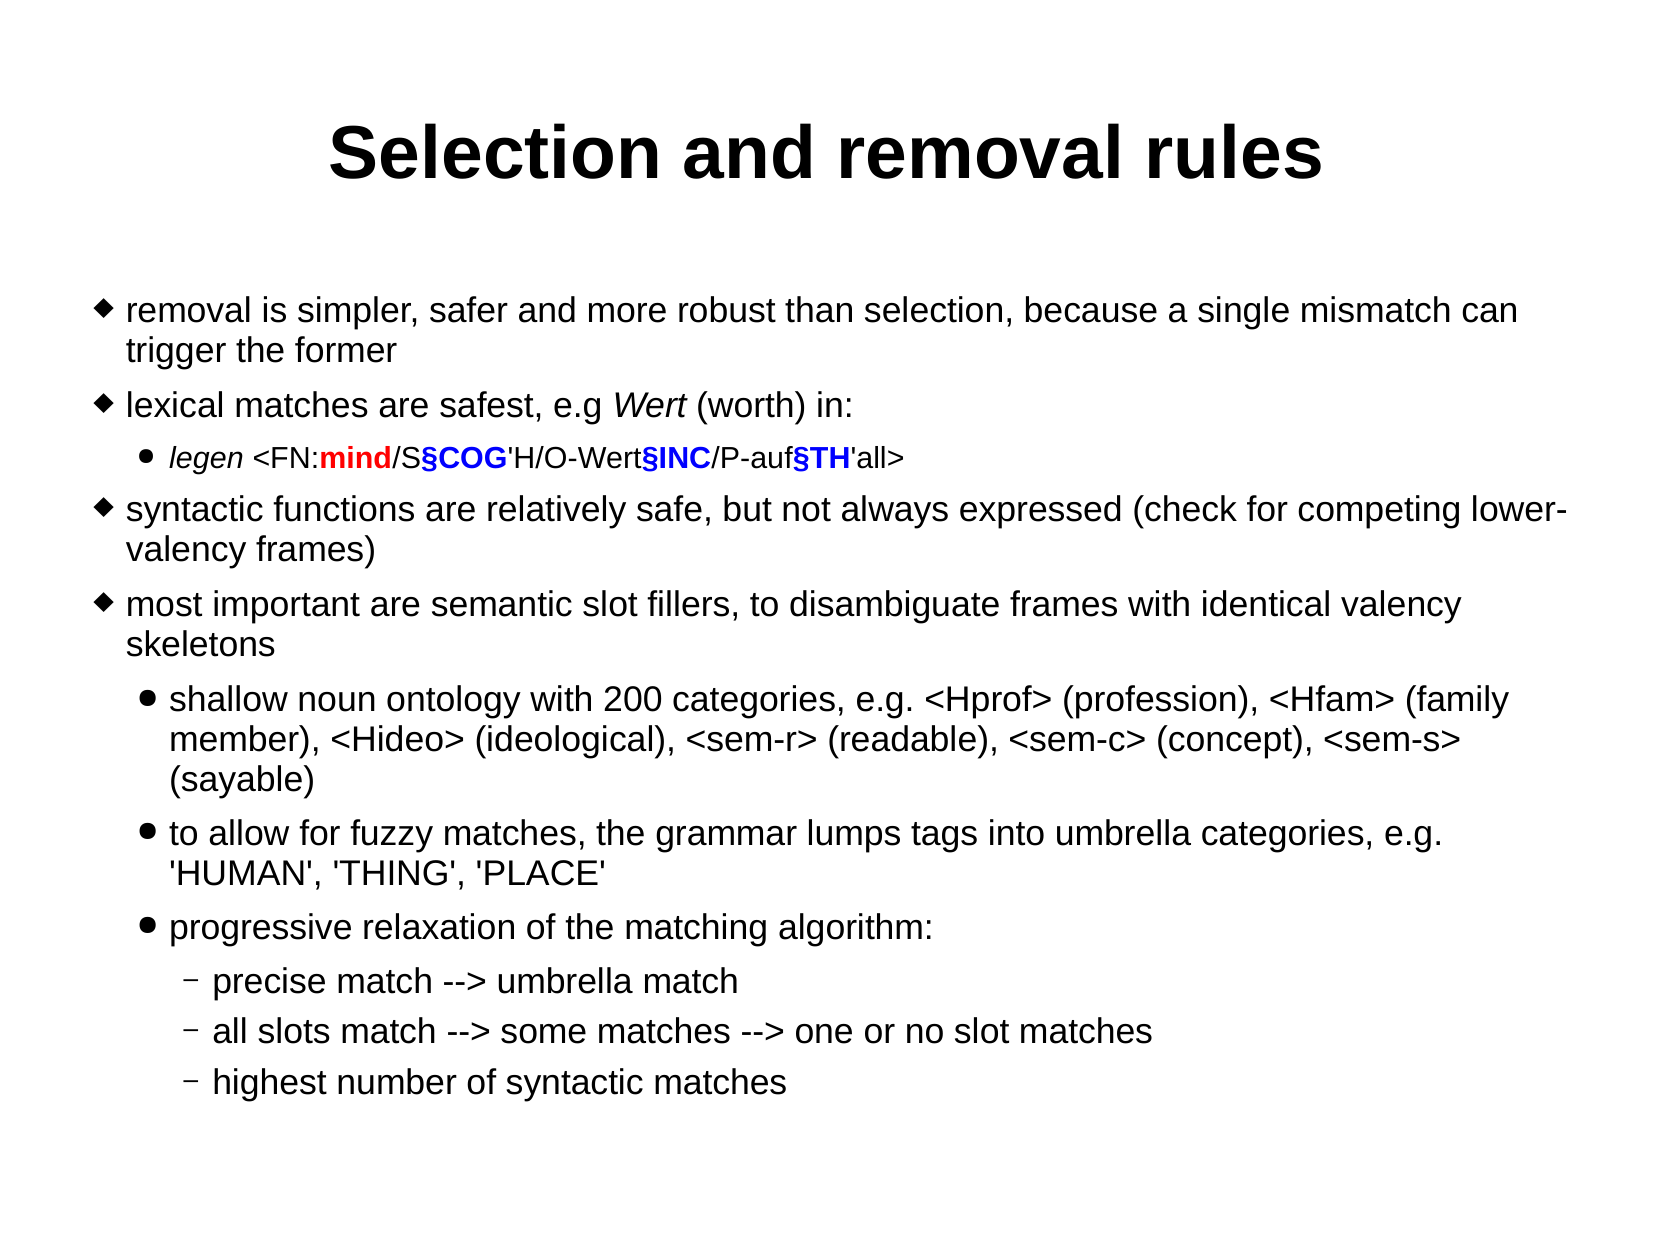

# Selection and removal rules
removal is simpler, safer and more robust than selection, because a single mismatch can trigger the former
lexical matches are safest, e.g Wert (worth) in:
legen <FN:mind/S§COG'H/O-Wert§INC/P-auf§TH'all>
syntactic functions are relatively safe, but not always expressed (check for competing lower-valency frames)
most important are semantic slot fillers, to disambiguate frames with identical valency skeletons
shallow noun ontology with 200 categories, e.g. <Hprof> (profession), <Hfam> (family member), <Hideo> (ideological), <sem-r> (readable), <sem-c> (concept), <sem-s> (sayable)
to allow for fuzzy matches, the grammar lumps tags into umbrella categories, e.g. 'HUMAN', 'THING', 'PLACE'
progressive relaxation of the matching algorithm:
precise match --> umbrella match
all slots match --> some matches --> one or no slot matches
highest number of syntactic matches